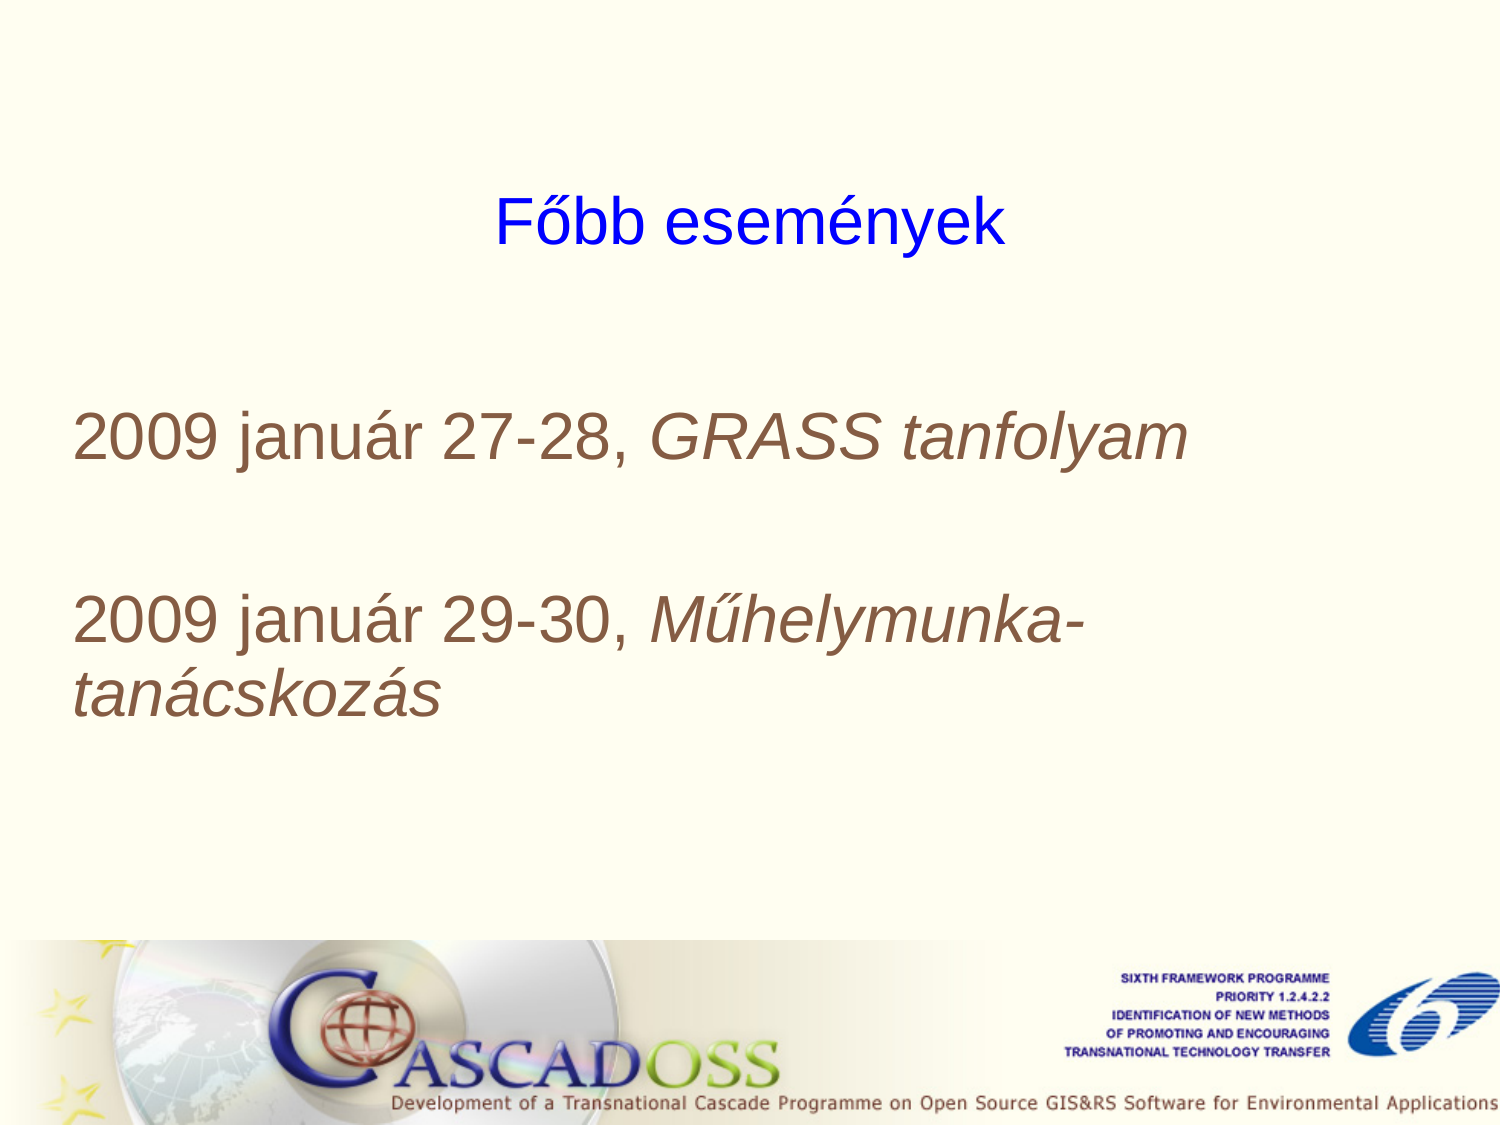

# Főbb események
2009 január 27-28, GRASS tanfolyam
2009 január 29-30, Műhelymunka-			 tanácskozás